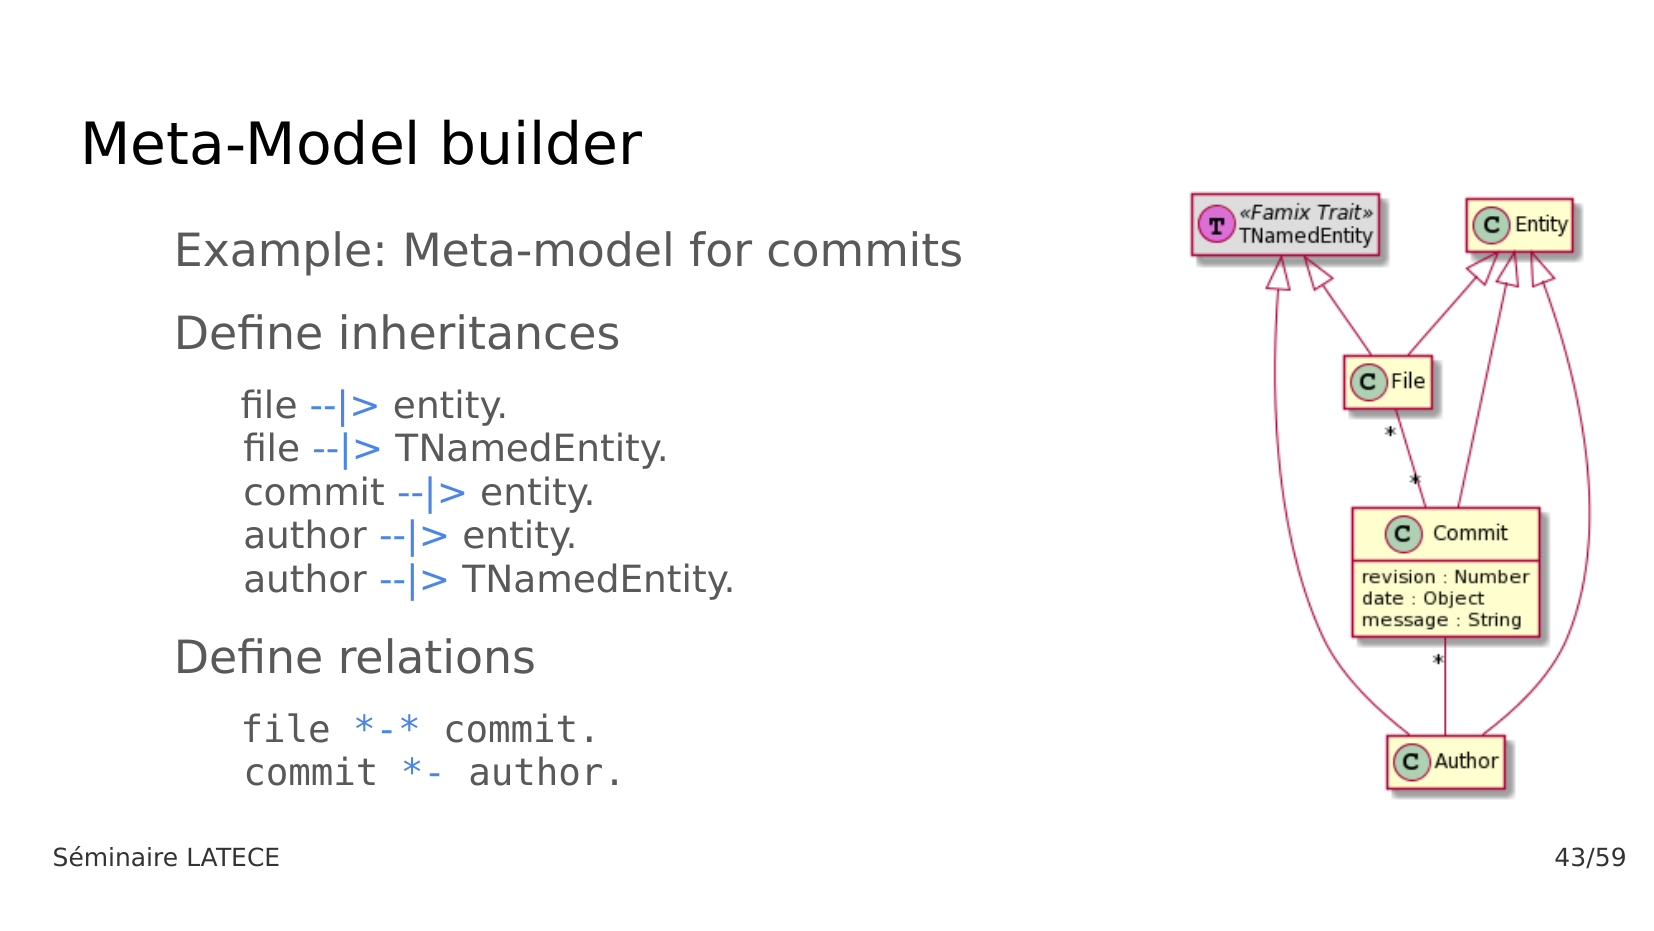

# Meta-Model builder
Example: Meta-model for commits
Define inheritances
file --|> entity.
file --|> TNamedEntity.
commit --|> entity.
author --|> entity.
author --|> TNamedEntity.
Define relations
file *-* commit.
commit *- author.